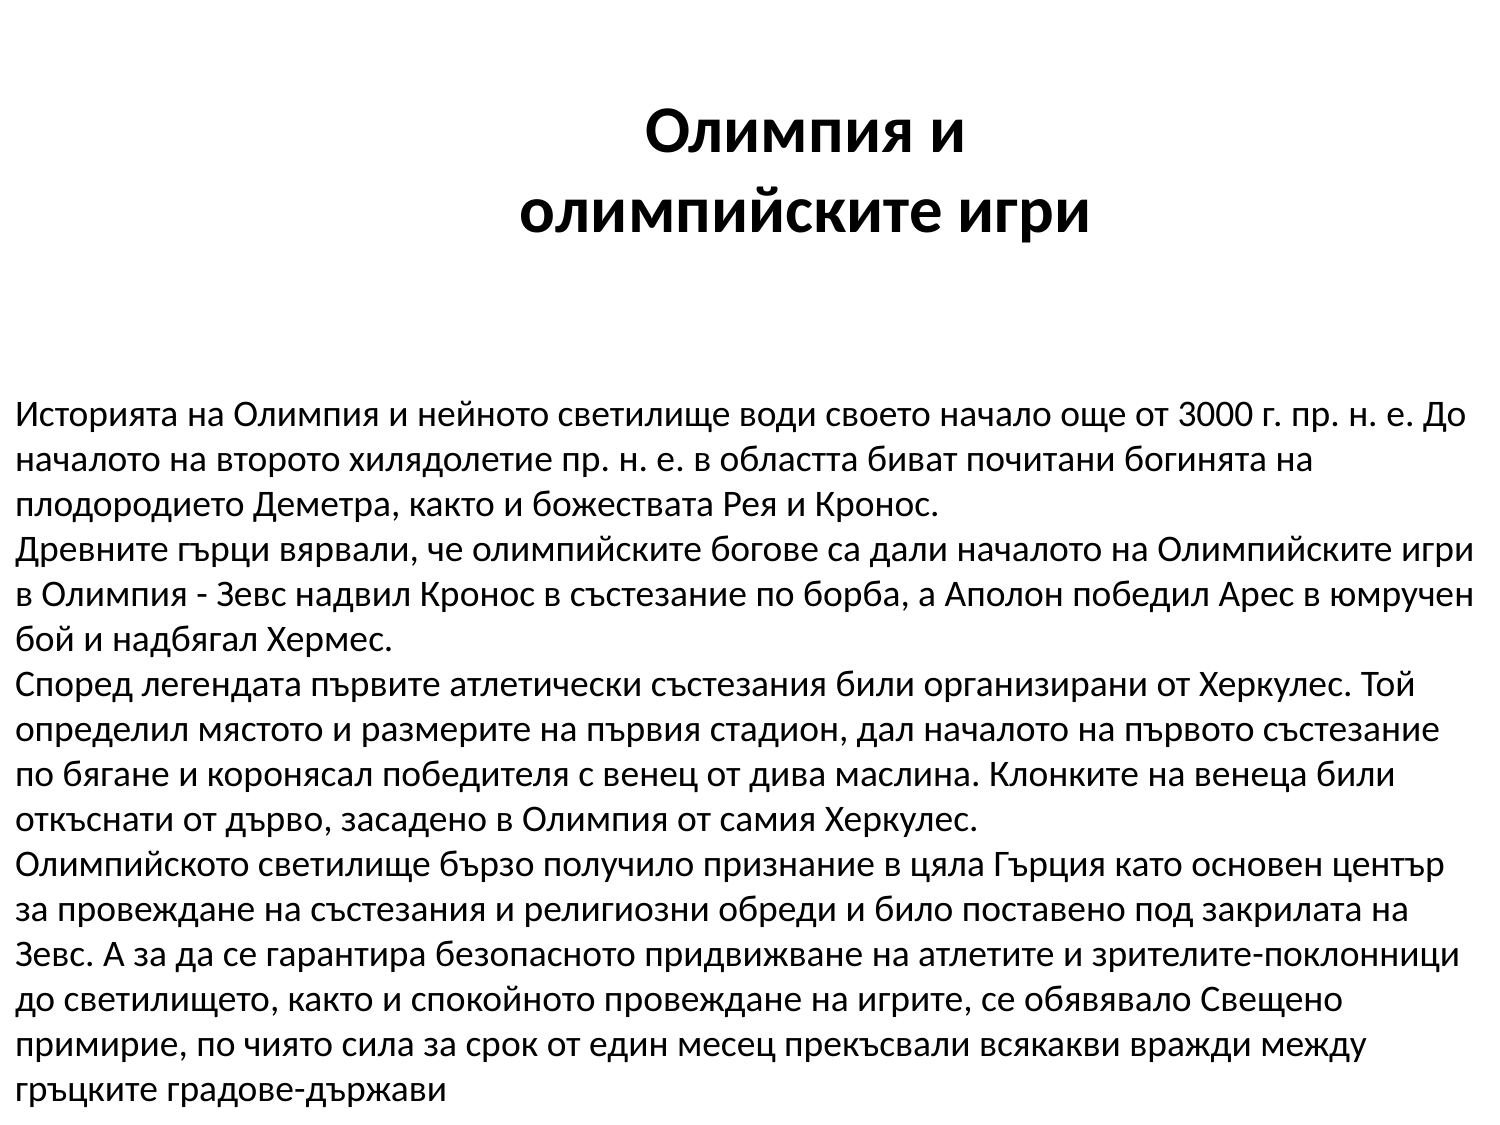

Олимпия и
олимпийските игри
Историята на Олимпия и нейното светилище води своето начало още от 3000 г. пр. н. е. До началото на второто хилядолетие пр. н. е. в областта биват почитани богинята на плодородието Деметра, както и божествата Рея и Кронос.
Древните гърци вярвали, че олимпийските богове са дали началото на Олимпийските игри в Олимпия - Зевс надвил Кронос в състезание по борба, а Аполон победил Арес в юмручен бой и надбягал Хермес.
Според легендата първите атлетически състезания били организирани от Херкулес. Той определил мястото и размерите на първия стадион, дал началото на първото състезание по бягане и коронясал победителя с венец от дива маслина. Клонките на венеца били откъснати от дърво, засадено в Олимпия от самия Херкулес.
Олимпийското светилище бързо получило признание в цяла Гърция като основен център за провеждане на състезания и религиозни обреди и било поставено под закрилата на Зевс. А за да се гарантира безопасното придвижване на атлетите и зрителите-поклонници до светилището, както и спокойното провеждане на игрите, се обявявало Свещено примирие, по чиято сила за срок от един месец прекъсвали всякакви вражди между гръцките градове-държави